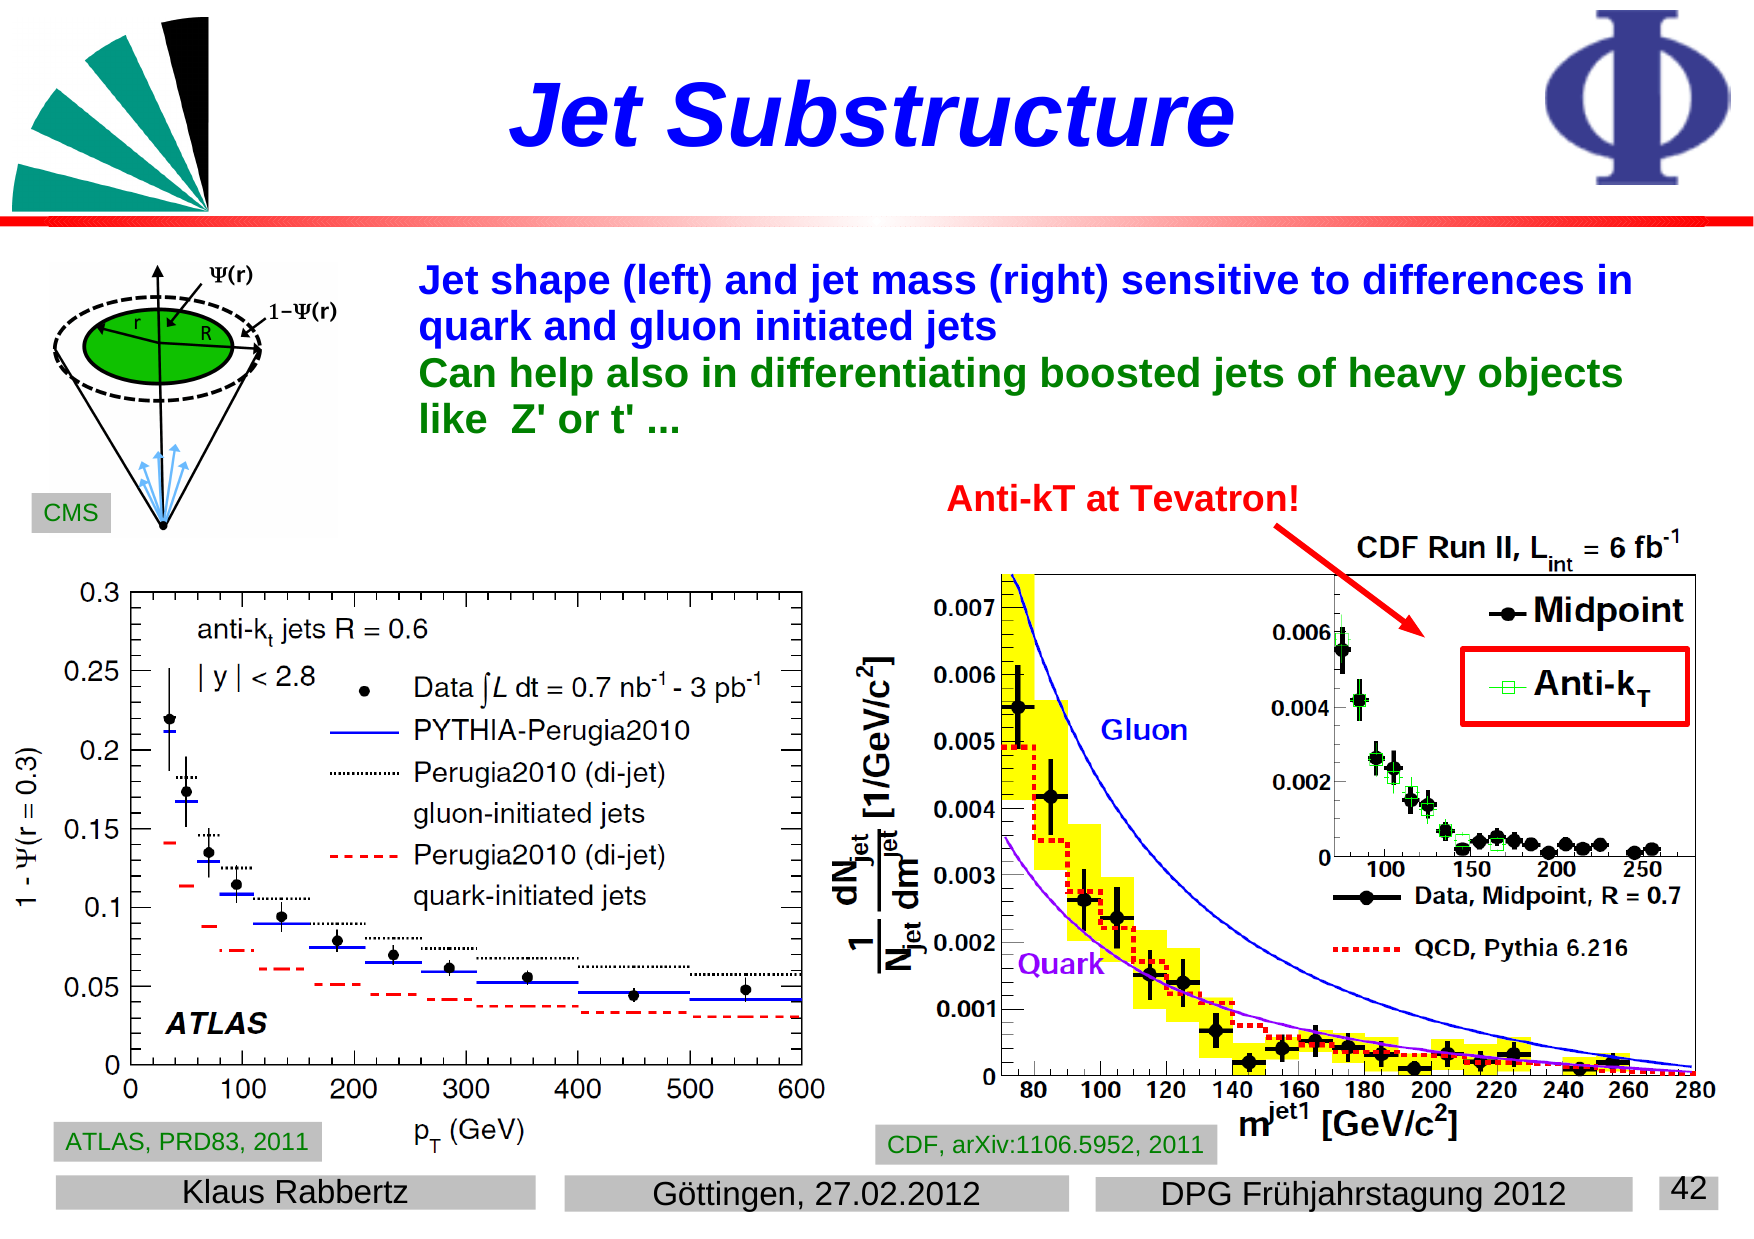

# Jet Substructure
Jet shape (left) and jet mass (right) sensitive to differences in
quark and gluon initiated jets
Can help also in differentiating boosted jets of heavy objects
like Z' or t' ...
Anti-kT at Tevatron!
CMS
ATLAS, PRD83, 2011
CDF, arXiv:1106.5952, 2011